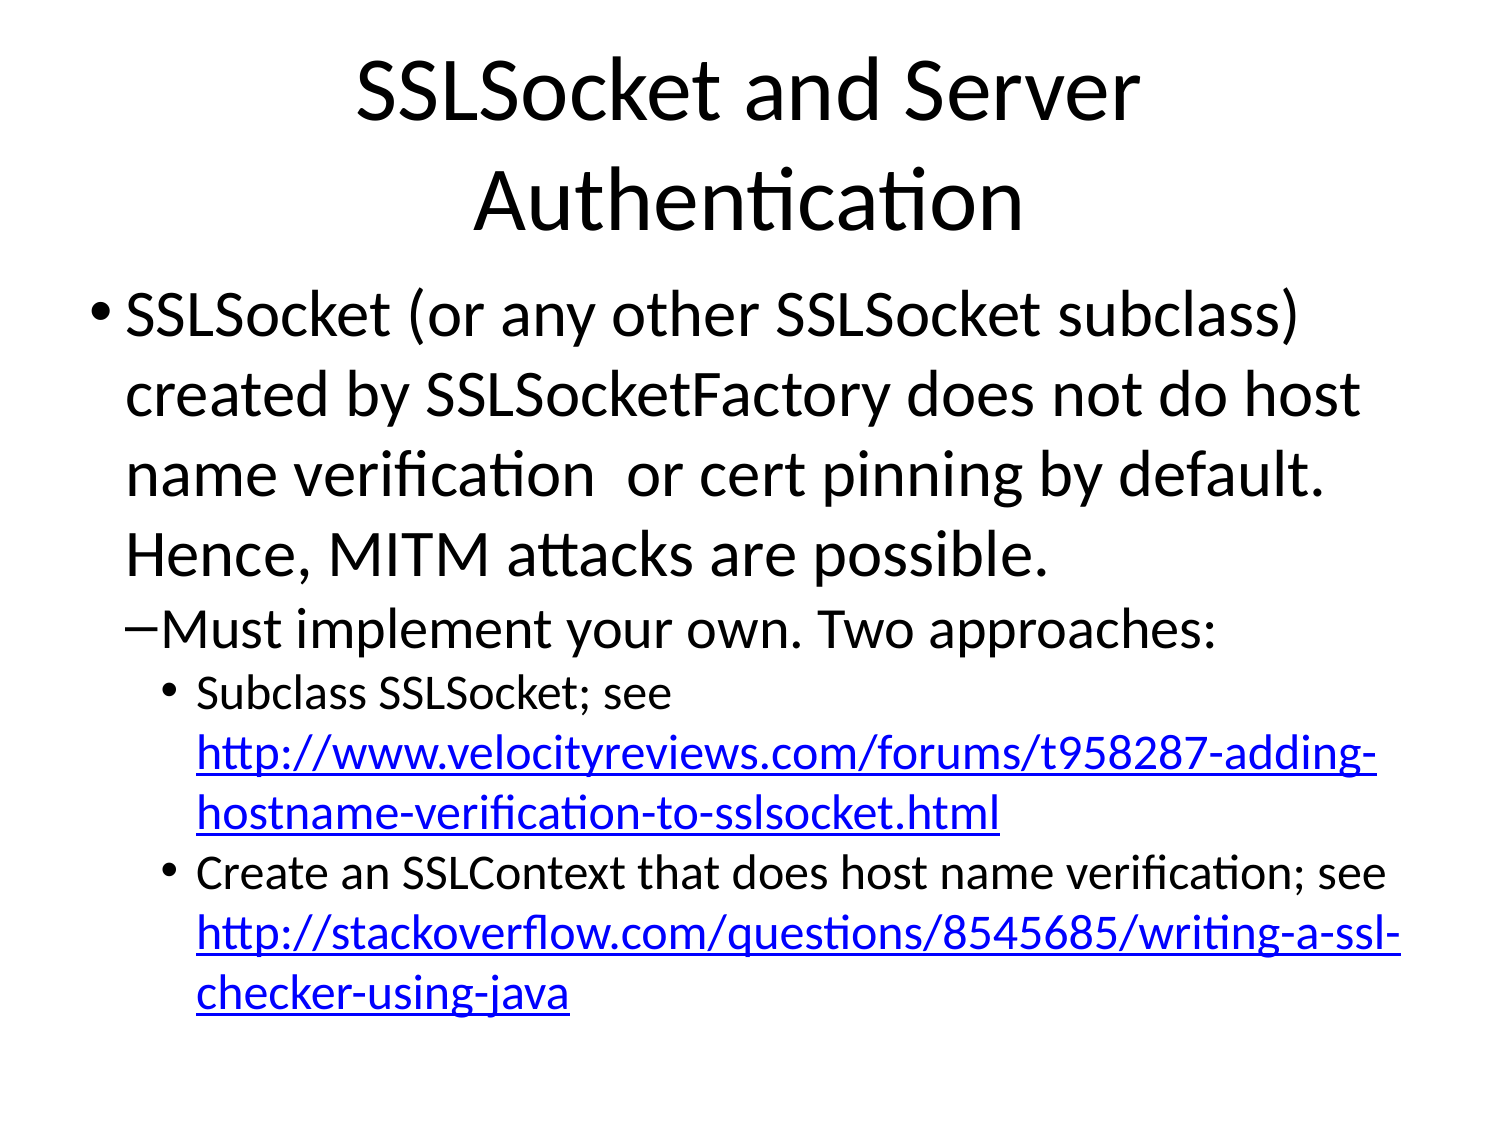

SSLSocket and Server Authentication
SSLSocket (or any other SSLSocket subclass) created by SSLSocketFactory does not do host name verification or cert pinning by default. Hence, MITM attacks are possible.
Must implement your own. Two approaches:
Subclass SSLSocket; see http://www.velocityreviews.com/forums/t958287-adding-hostname-verification-to-sslsocket.html
Create an SSLContext that does host name verification; see http://stackoverflow.com/questions/8545685/writing-a-ssl-checker-using-java